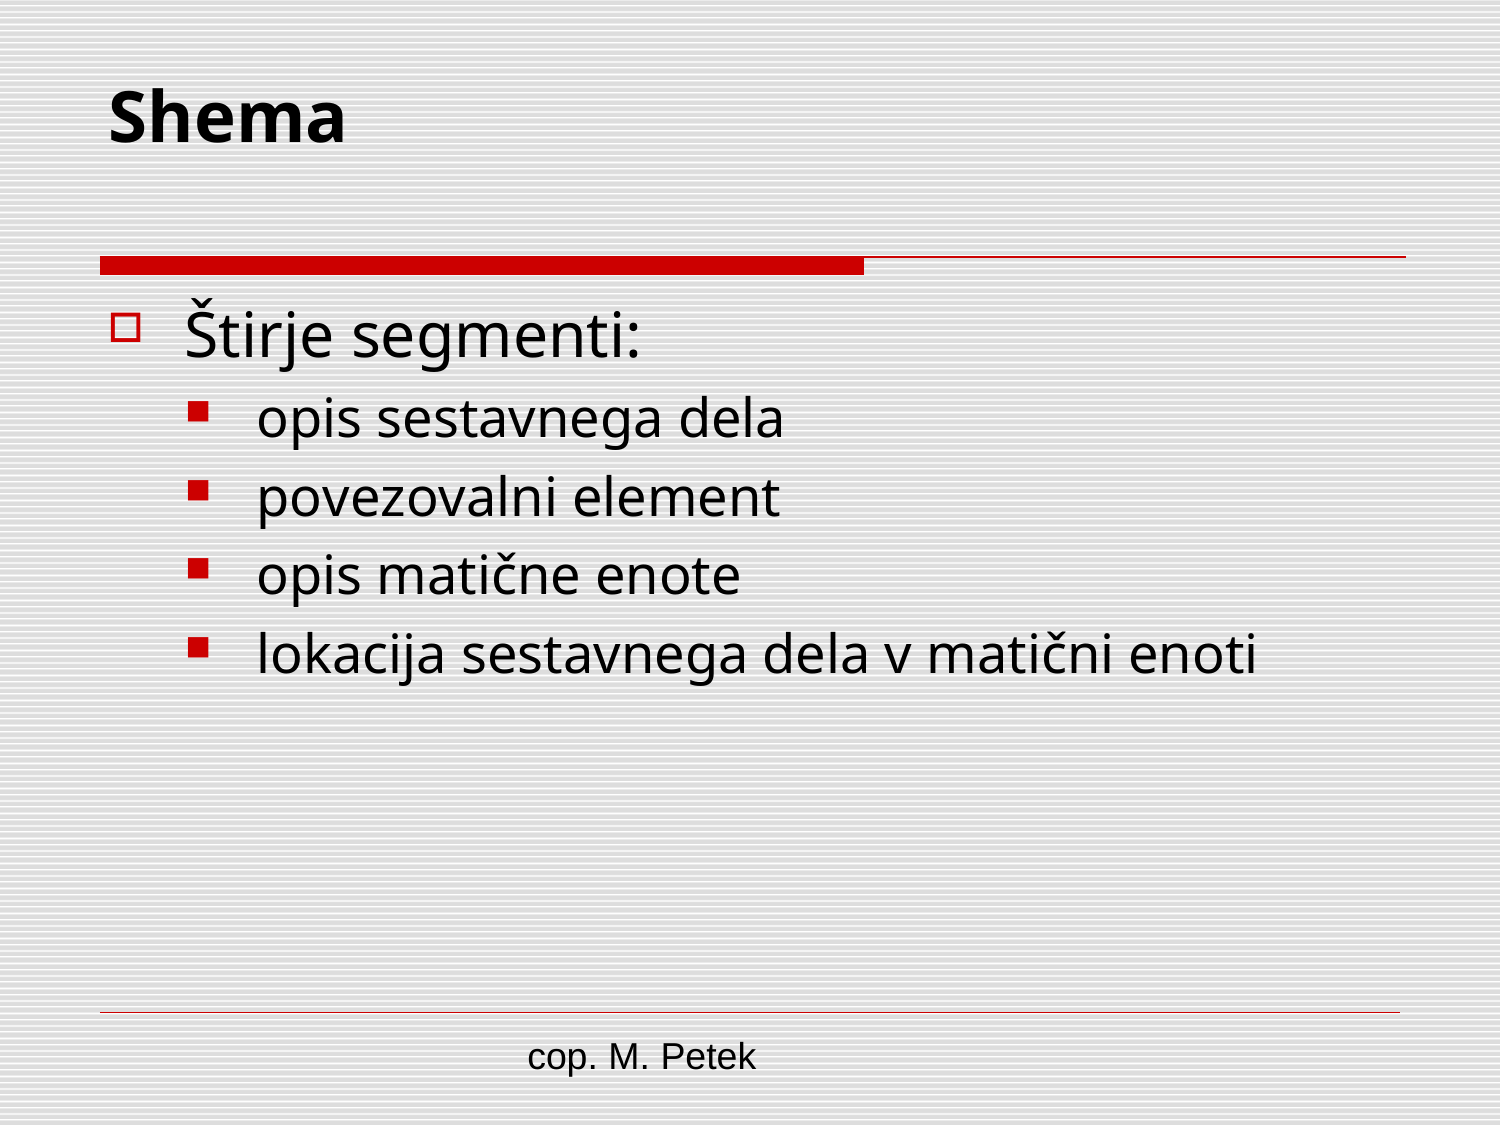

# Shema
Štirje segmenti:
opis sestavnega dela
povezovalni element
opis matične enote
lokacija sestavnega dela v matični enoti
cop. M. Petek